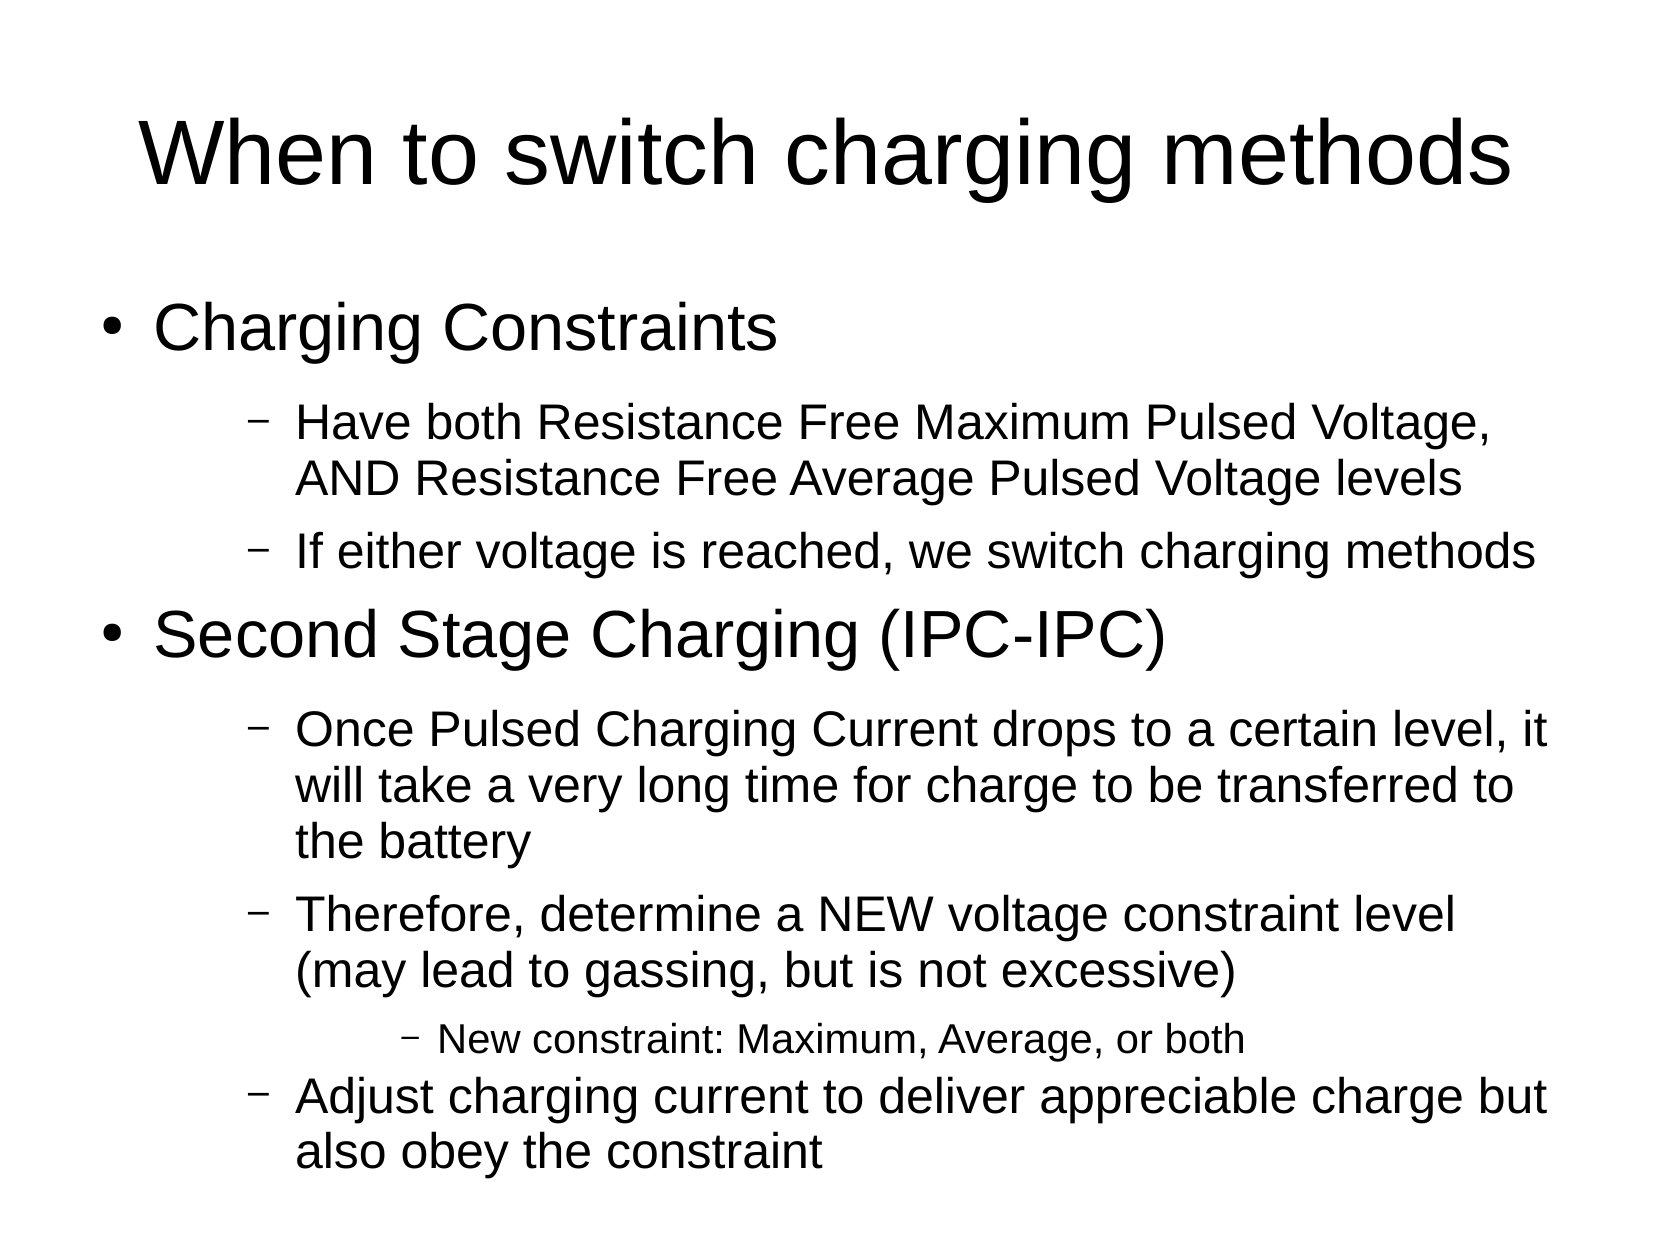

# When to switch charging methods
Charging Constraints
Have both Resistance Free Maximum Pulsed Voltage, AND Resistance Free Average Pulsed Voltage levels
If either voltage is reached, we switch charging methods
Second Stage Charging (IPC-IPC)
Once Pulsed Charging Current drops to a certain level, it will take a very long time for charge to be transferred to the battery
Therefore, determine a NEW voltage constraint level (may lead to gassing, but is not excessive)
New constraint: Maximum, Average, or both
Adjust charging current to deliver appreciable charge but also obey the constraint